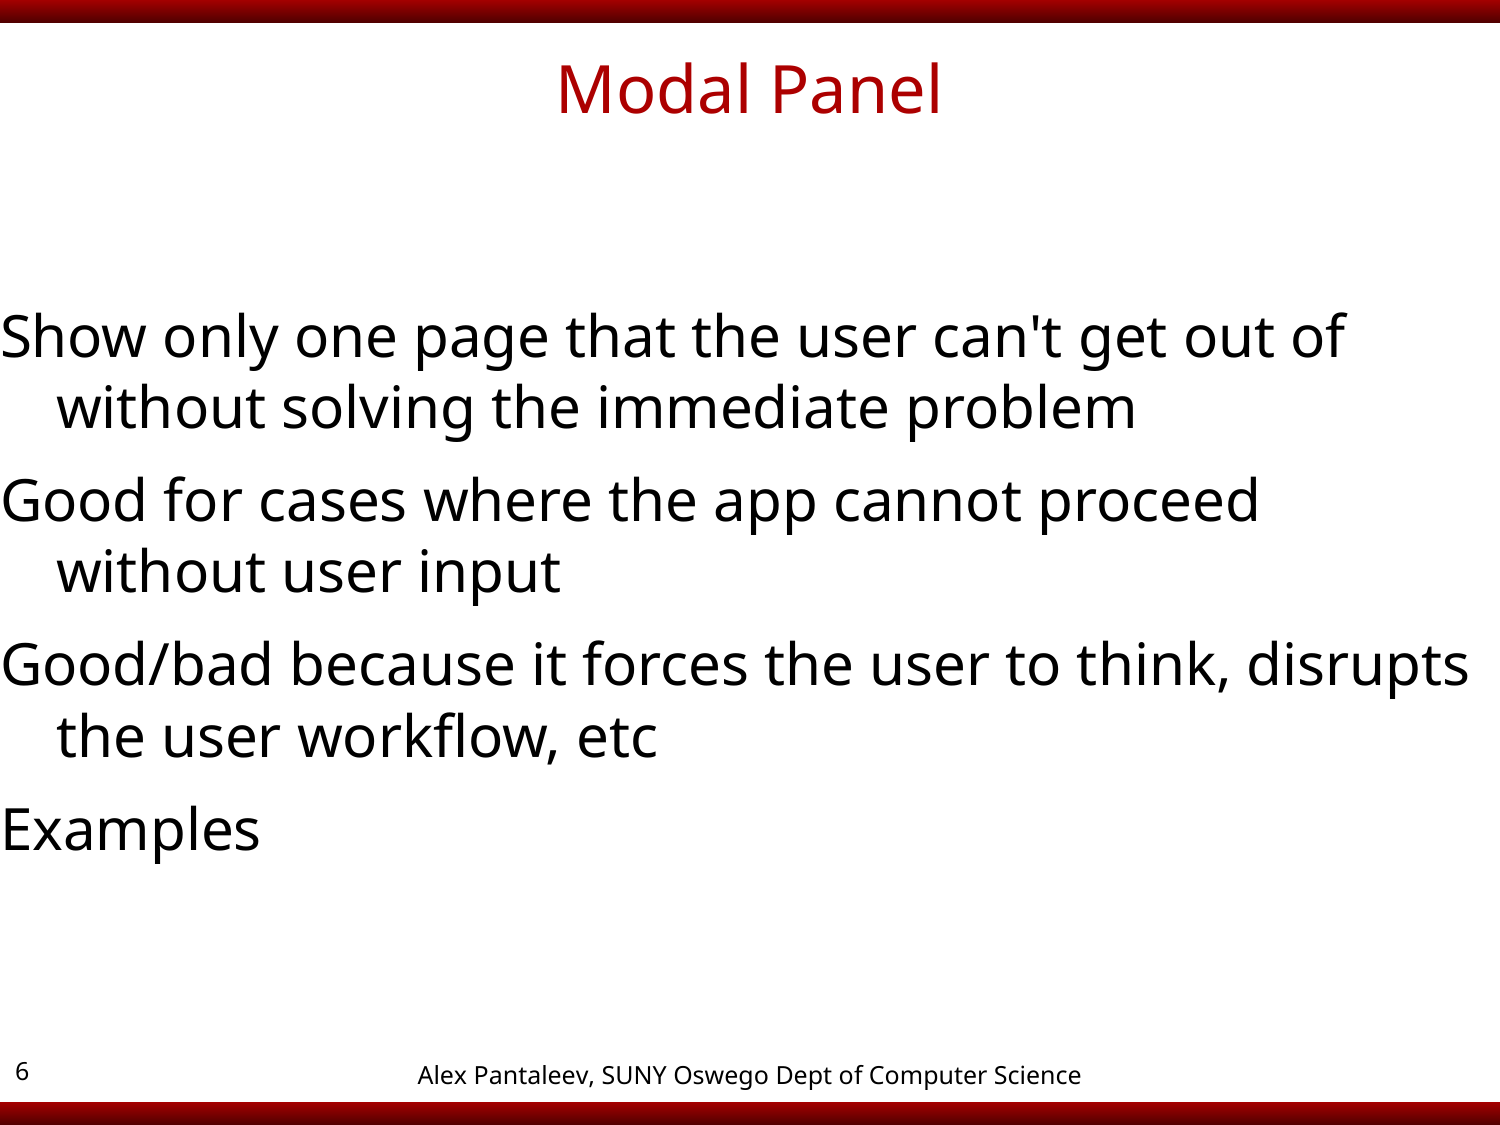

# Modal Panel
Show only one page that the user can't get out of without solving the immediate problem
Good for cases where the app cannot proceed without user input
Good/bad because it forces the user to think, disrupts the user workflow, etc
Examples
6